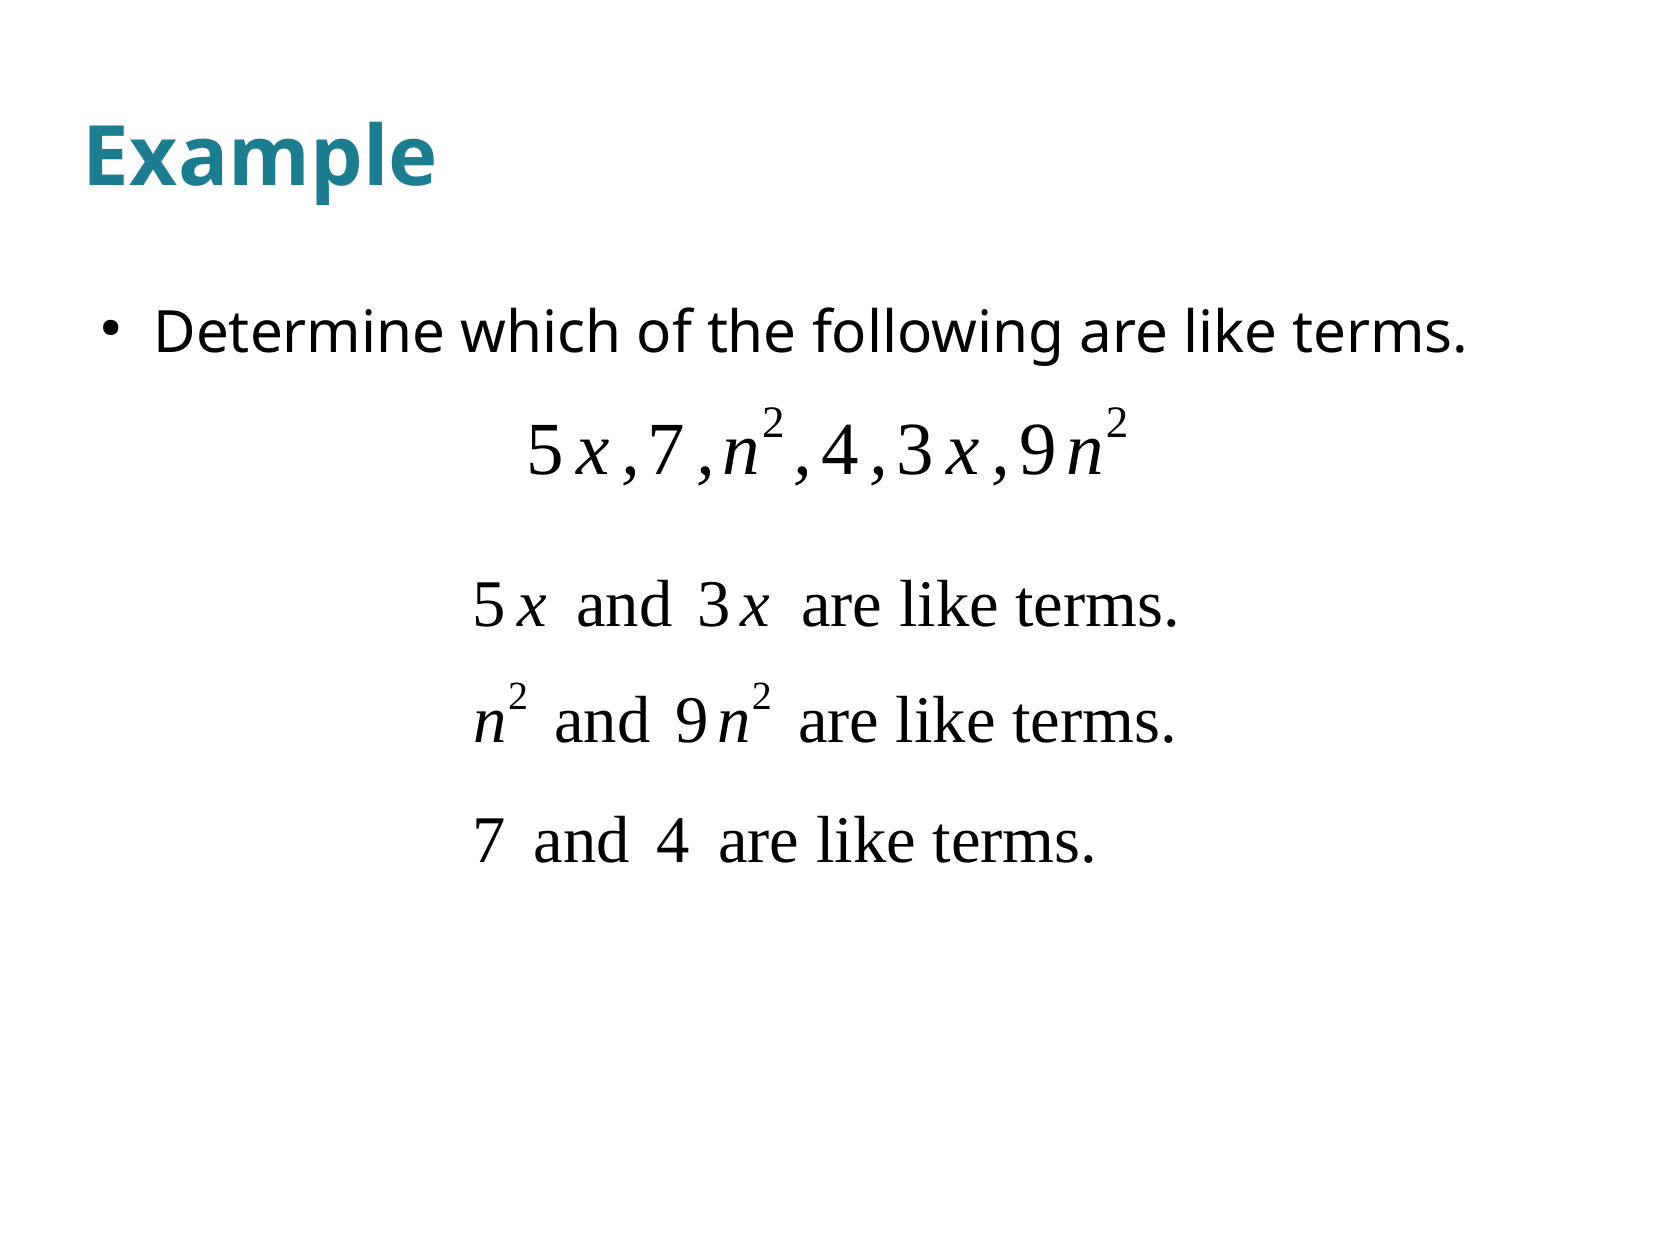

# Example
Determine which of the following are like terms.